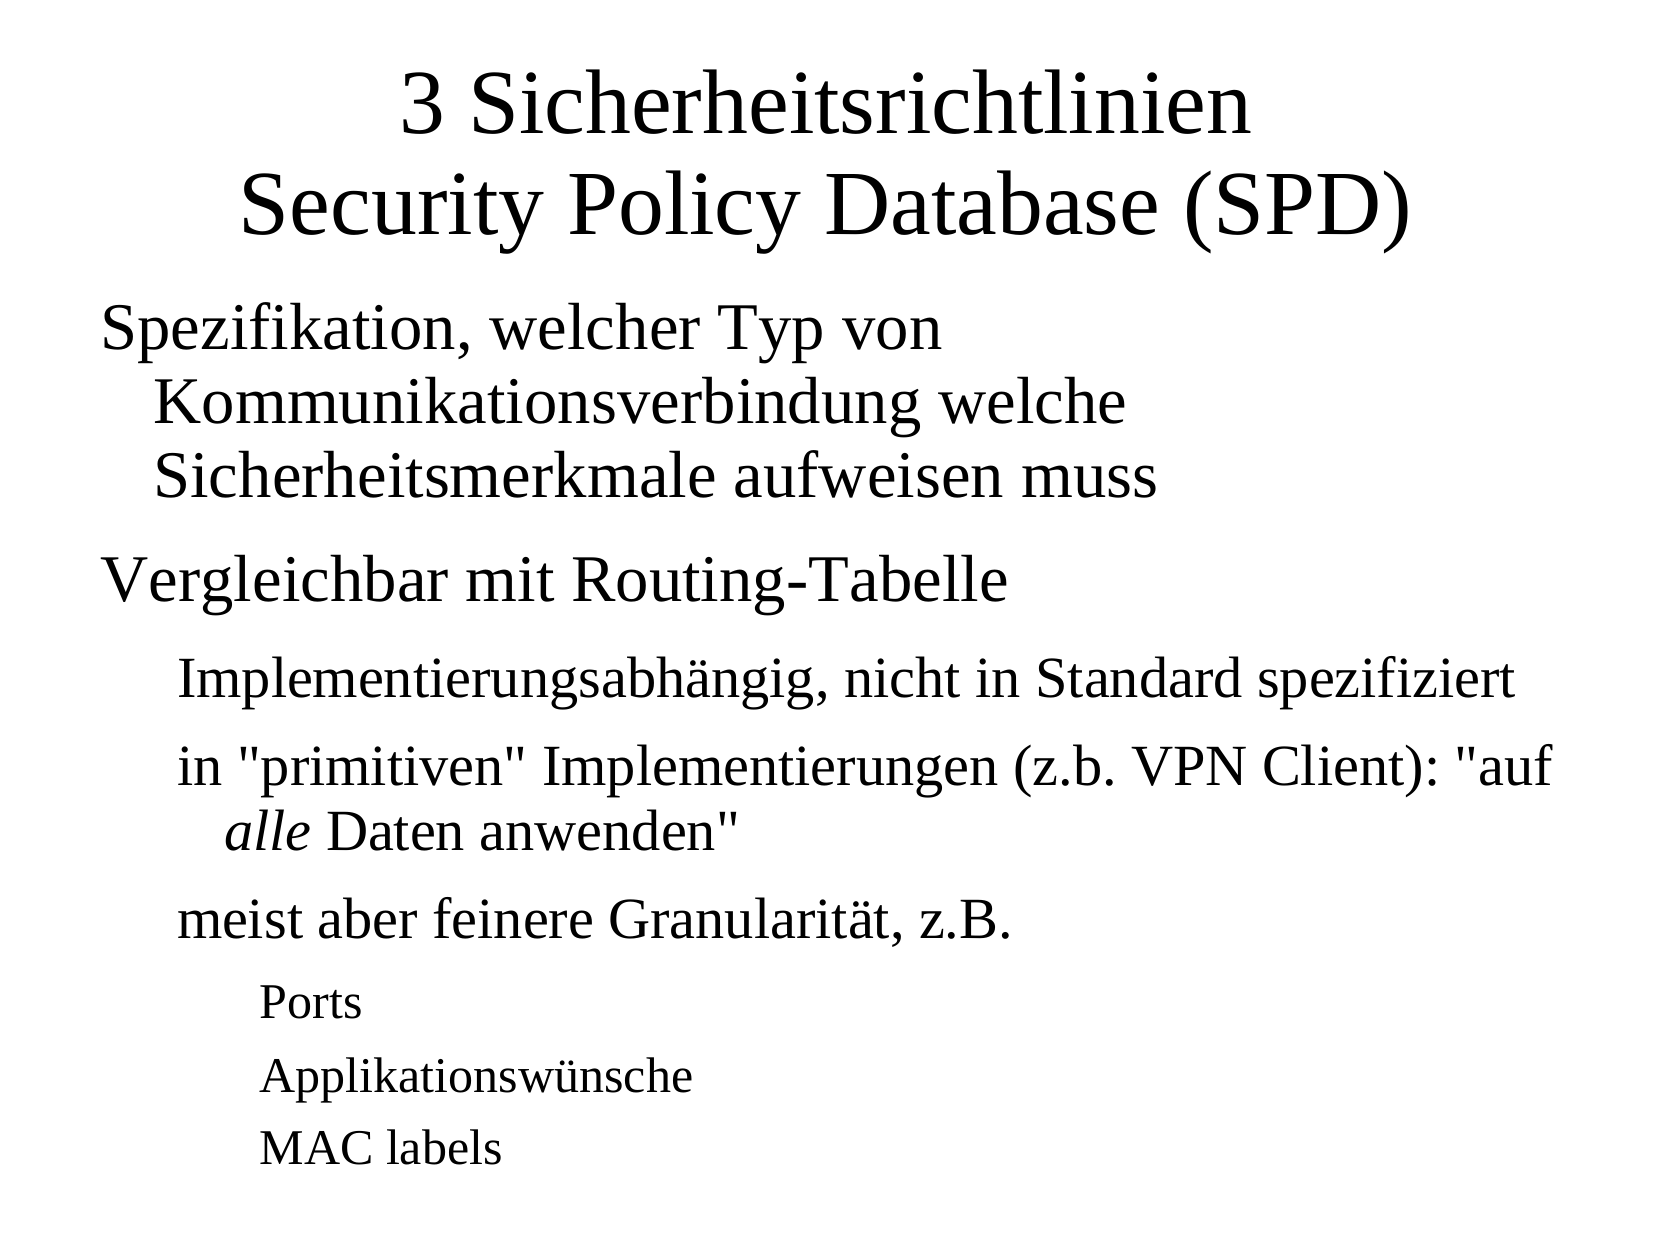

# 3 Sicherheitsrichtlinien Security Policy Database (SPD)
Spezifikation, welcher Typ von Kommunikationsverbindung welche Sicherheitsmerkmale aufweisen muss
Vergleichbar mit Routing-Tabelle
Implementierungsabhängig, nicht in Standard spezifiziert
in "primitiven" Implementierungen (z.b. VPN Client): "auf alle Daten anwenden"
meist aber feinere Granularität, z.B.
Ports
Applikationswünsche
MAC labels